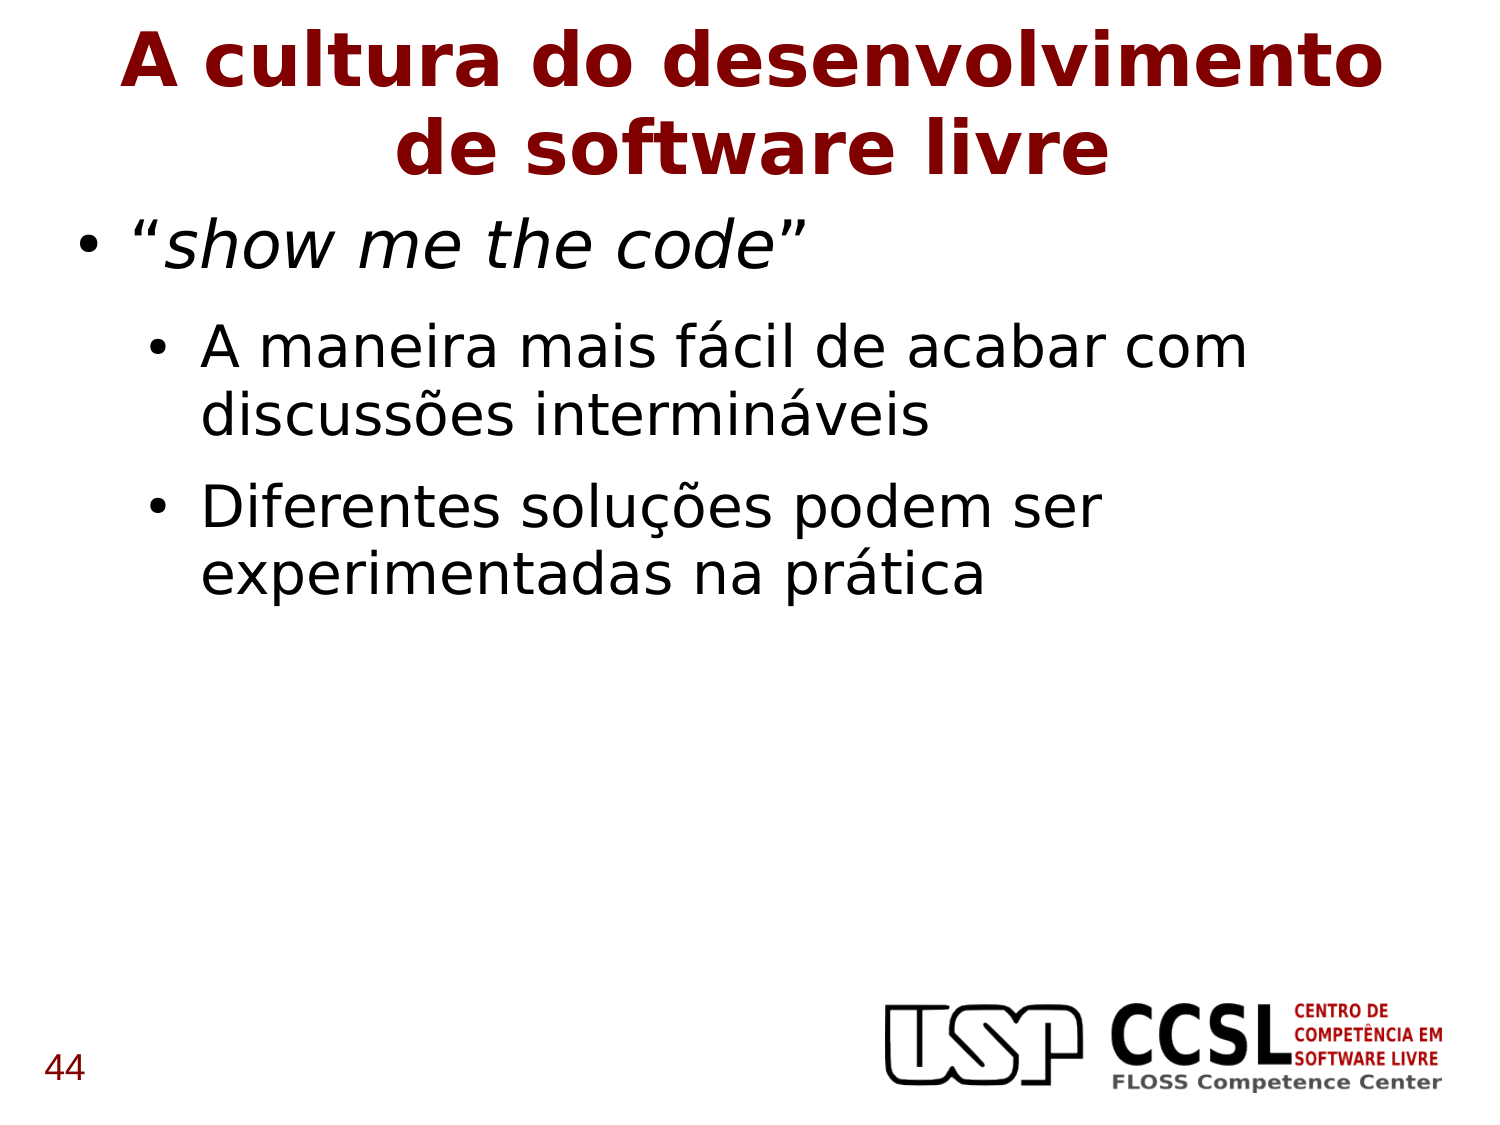

# A cultura do desenvolvimento de software livre
“show me the code”
A maneira mais fácil de acabar com discussões intermináveis
Diferentes soluções podem ser experimentadas na prática